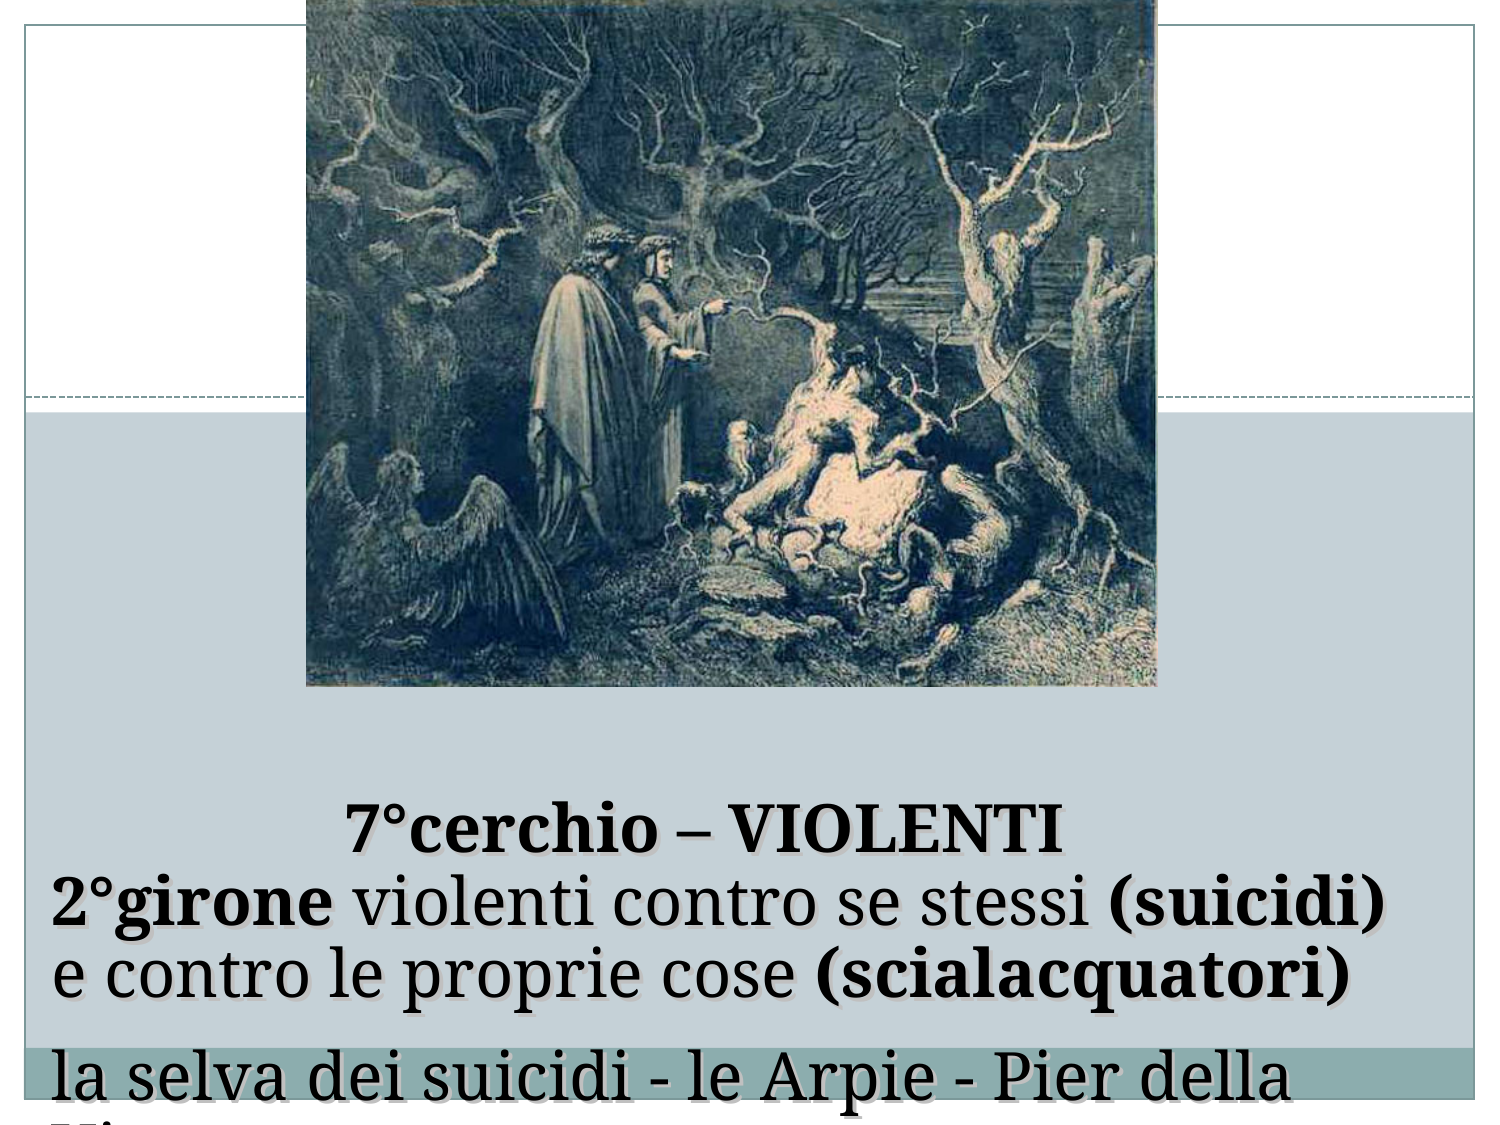

#
 7°cerchio – VIOLENTI
2°girone violenti contro se stessi (suicidi) e contro le proprie cose (scialacquatori)
la selva dei suicidi - le Arpie - Pier della Vigna